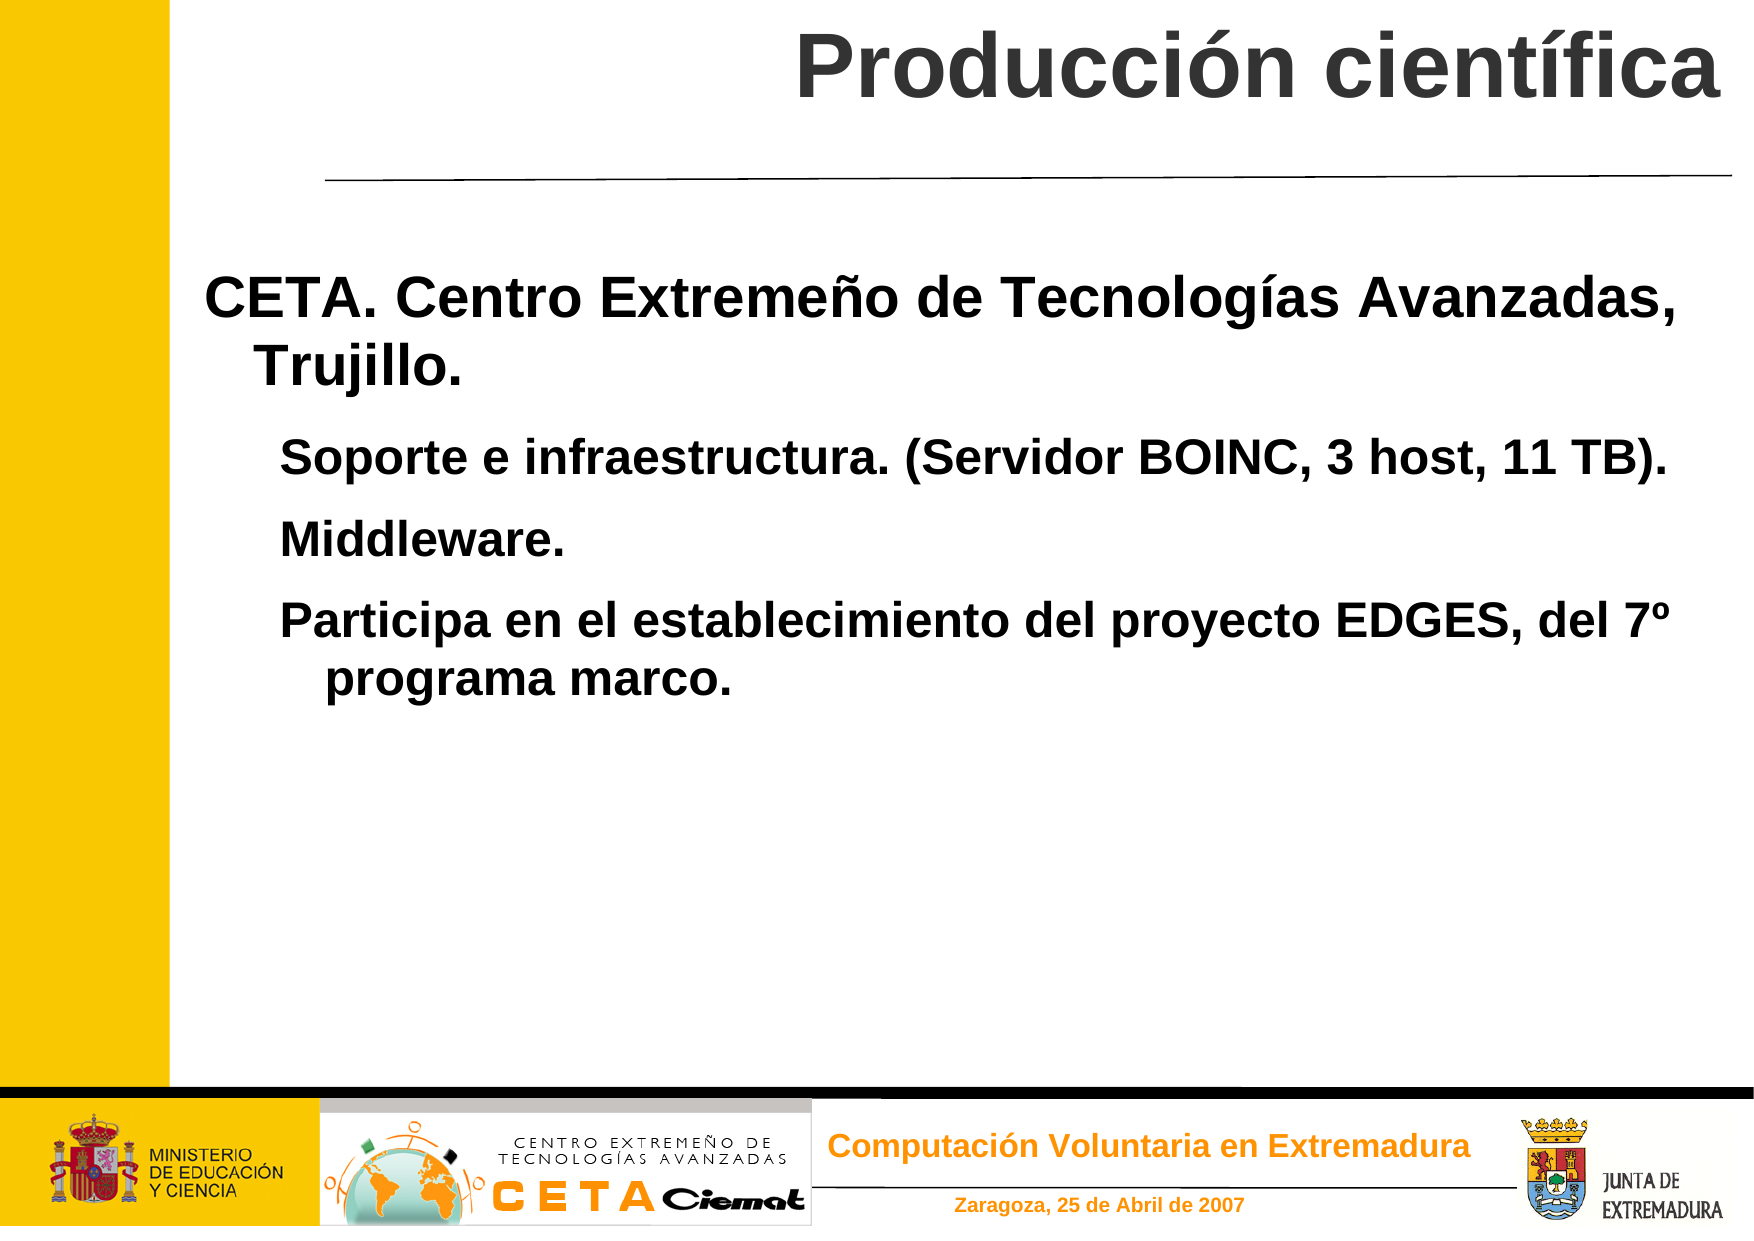

Producción científica
# CETA. Centro Extremeño de Tecnologías Avanzadas, Trujillo.
Soporte e infraestructura. (Servidor BOINC, 3 host, 11 TB).
Middleware.
Participa en el establecimiento del proyecto EDGES, del 7º programa marco.